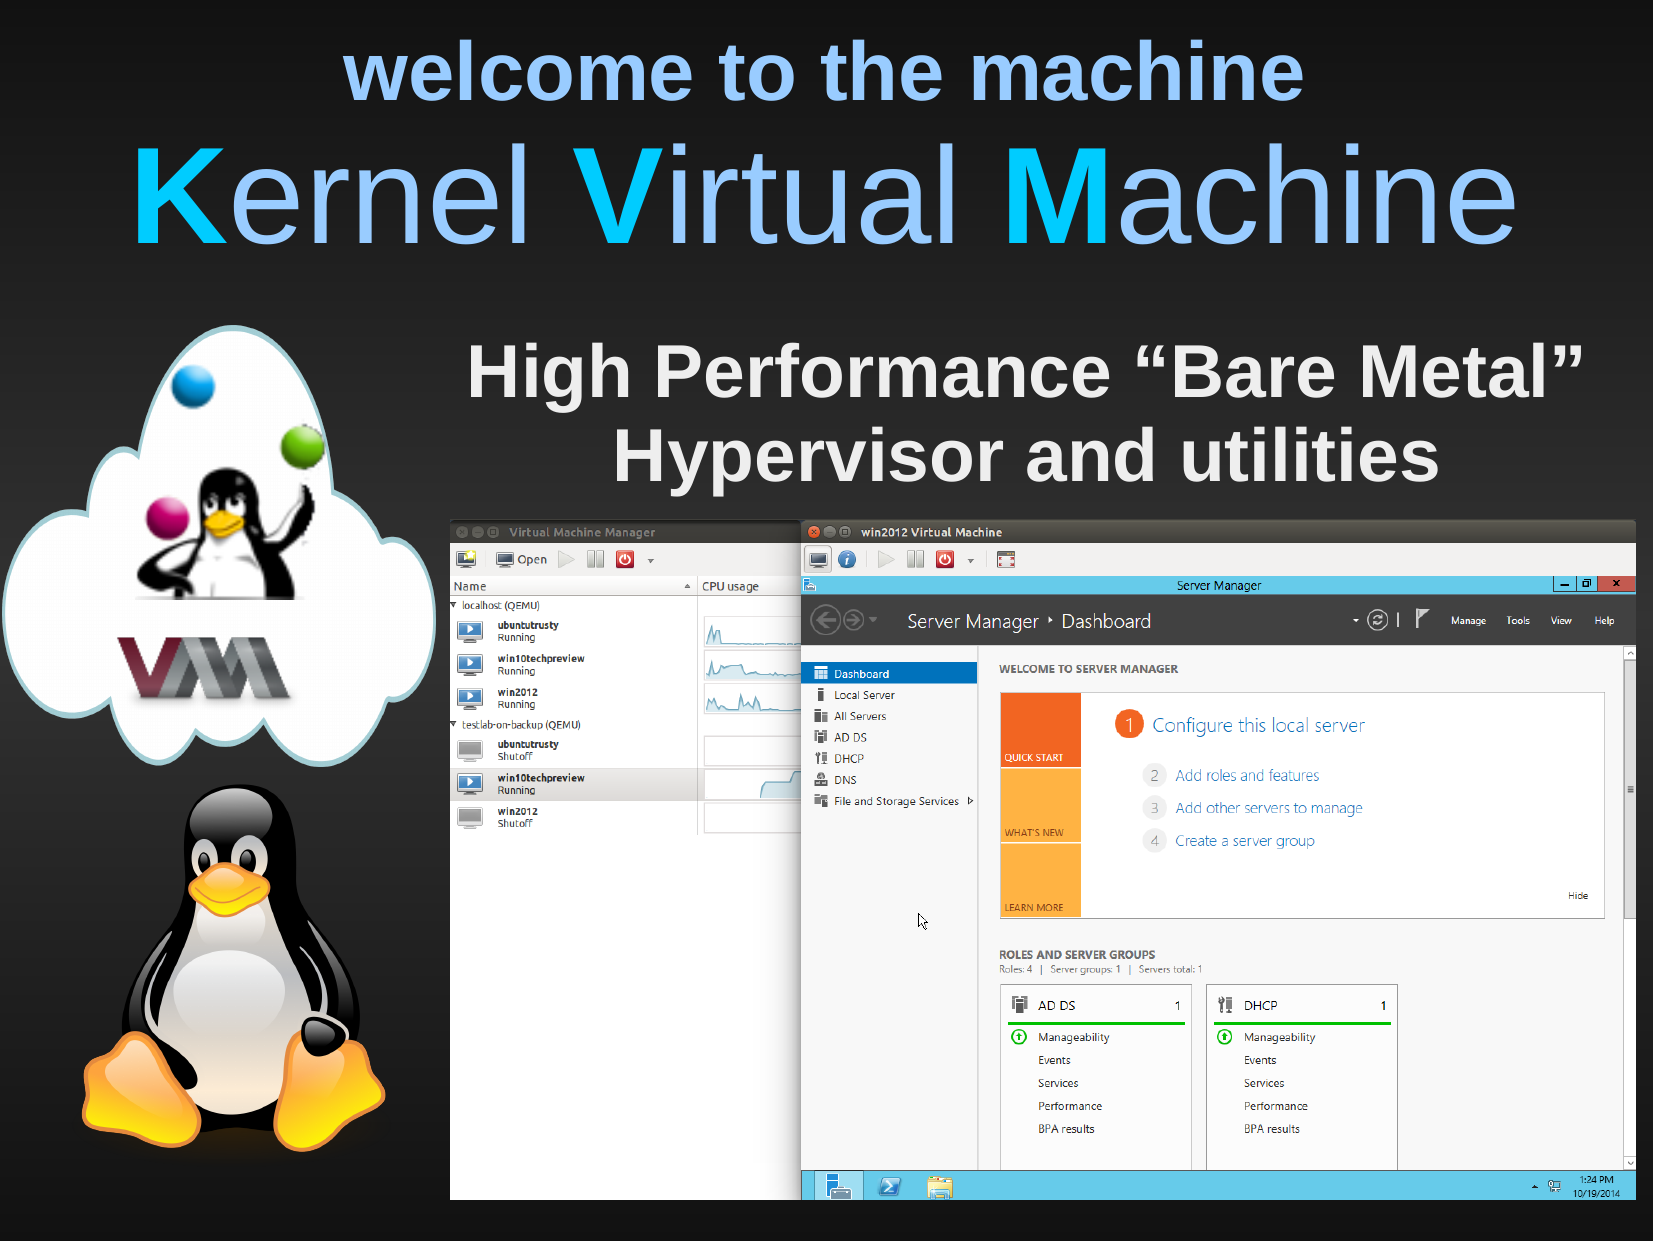

# welcome to the machine Kernel Virtual Machine
High Performance “Bare Metal”
Hypervisor and utilities